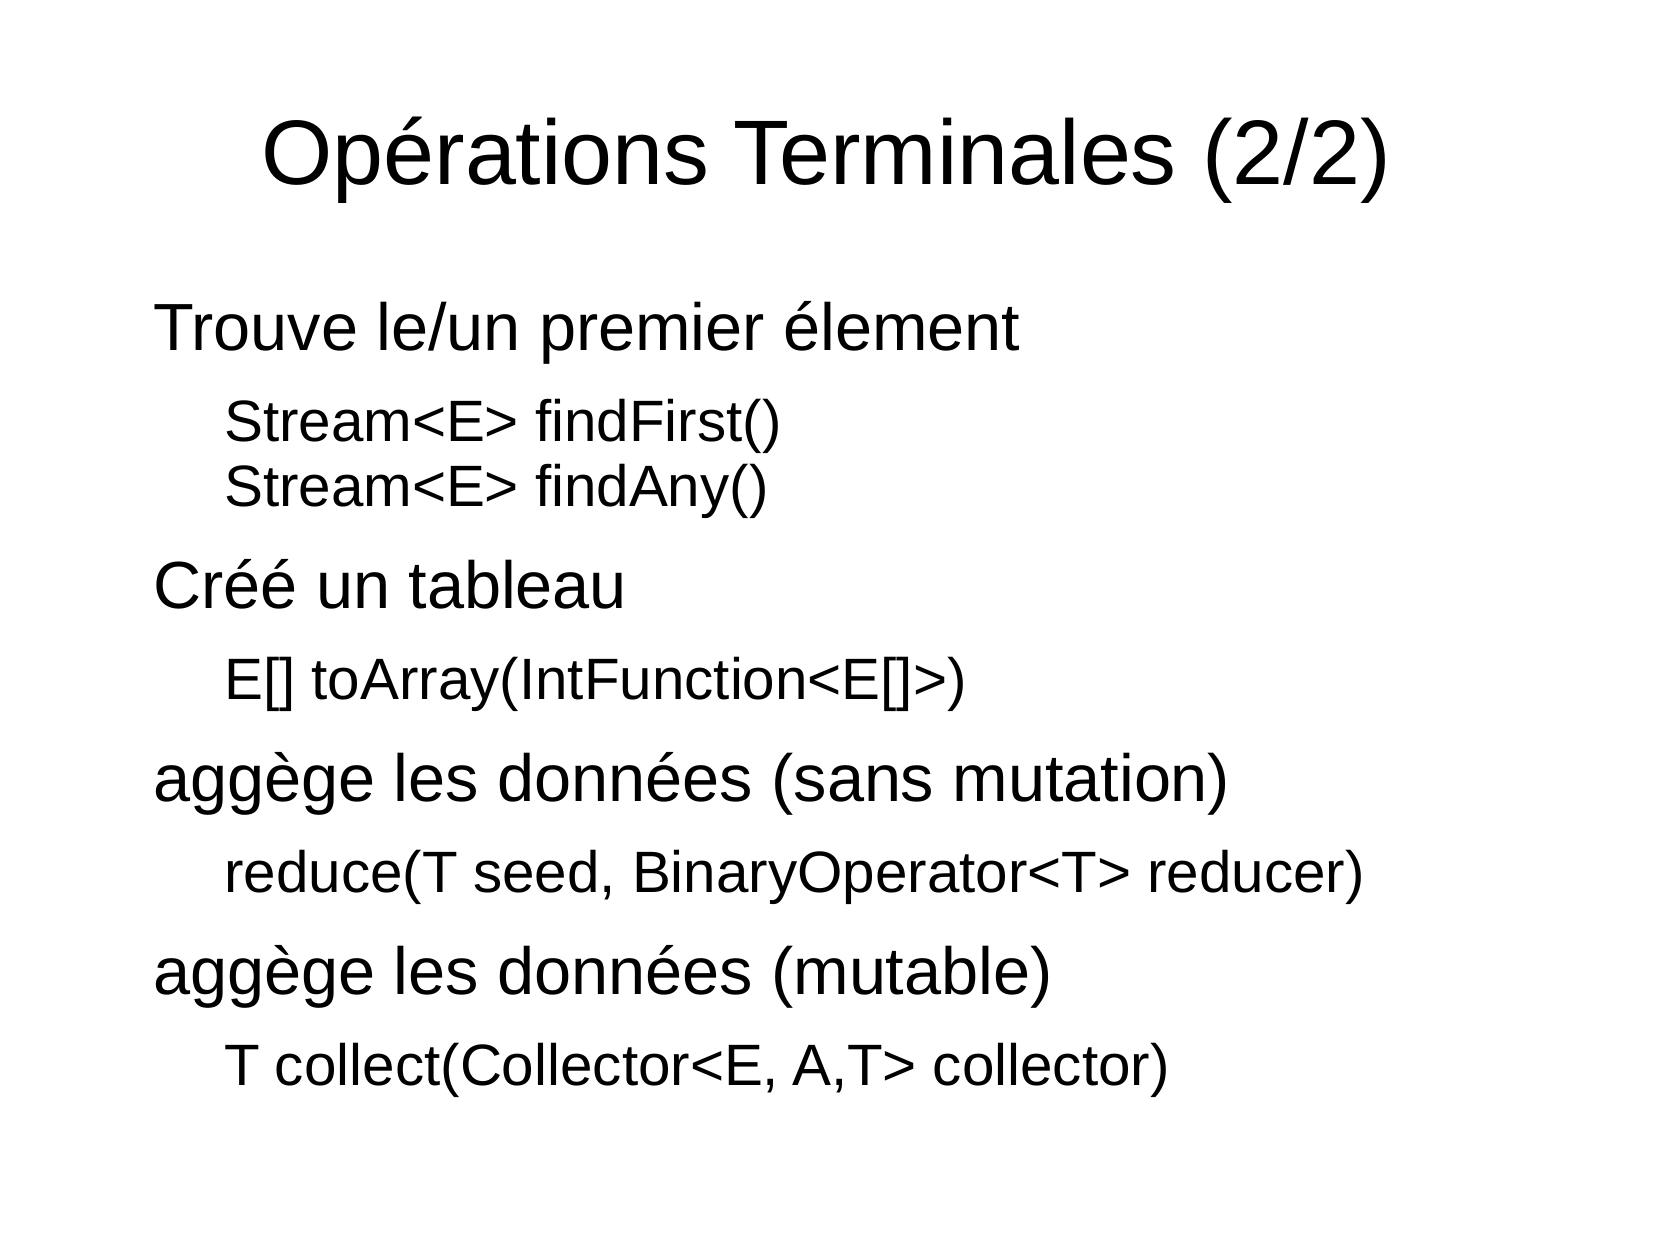

# Opérations Terminales (2/2)
Trouve le/un premier élement
Stream<E> findFirst()
Stream<E> findAny()
Créé un tableau
E[] toArray(IntFunction<E[]>)
aggège les données (sans mutation)
reduce(T seed, BinaryOperator<T> reducer)
aggège les données (mutable)
T collect(Collector<E, A,T> collector)